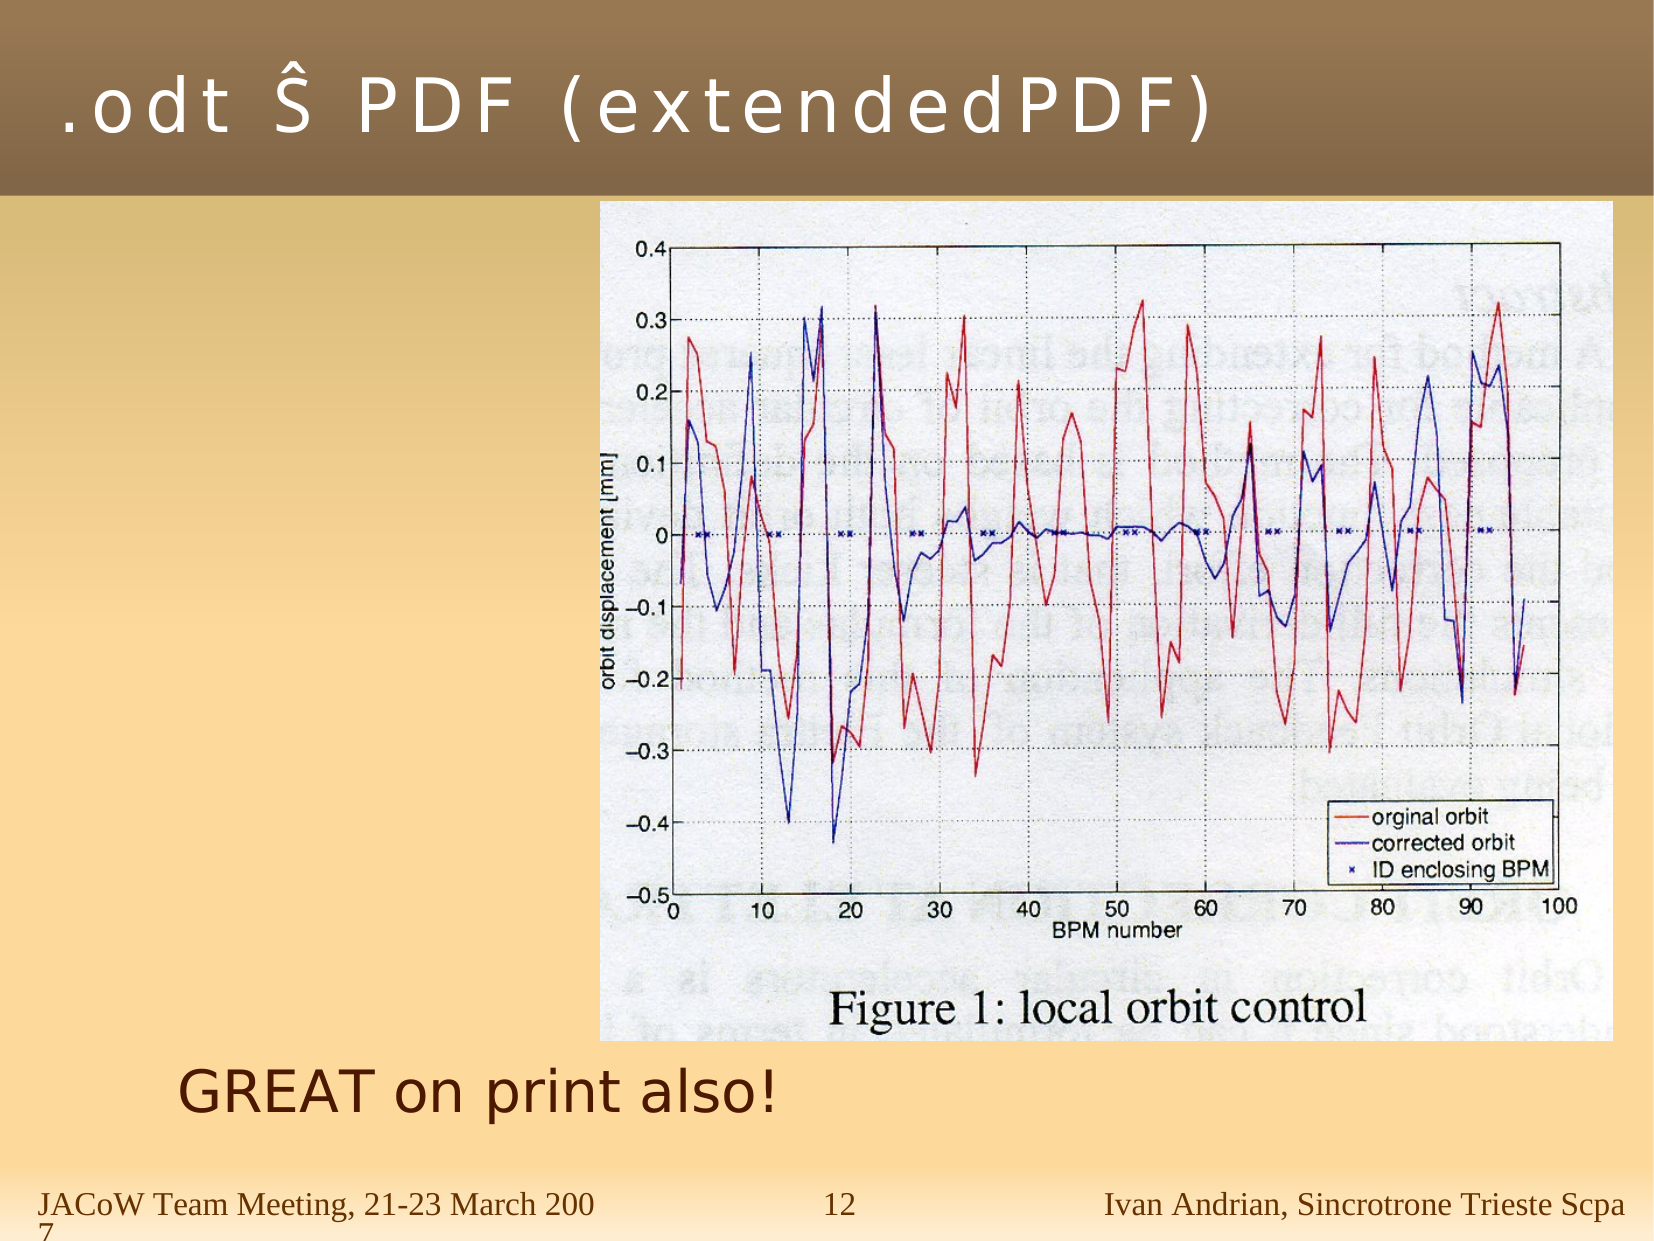

# .odt Ŝ PDF (extendedPDF)
GREAT on print also!
JACoW Team Meeting, 21-23 March 2007
12
Ivan Andrian, Sincrotrone Trieste Scpa